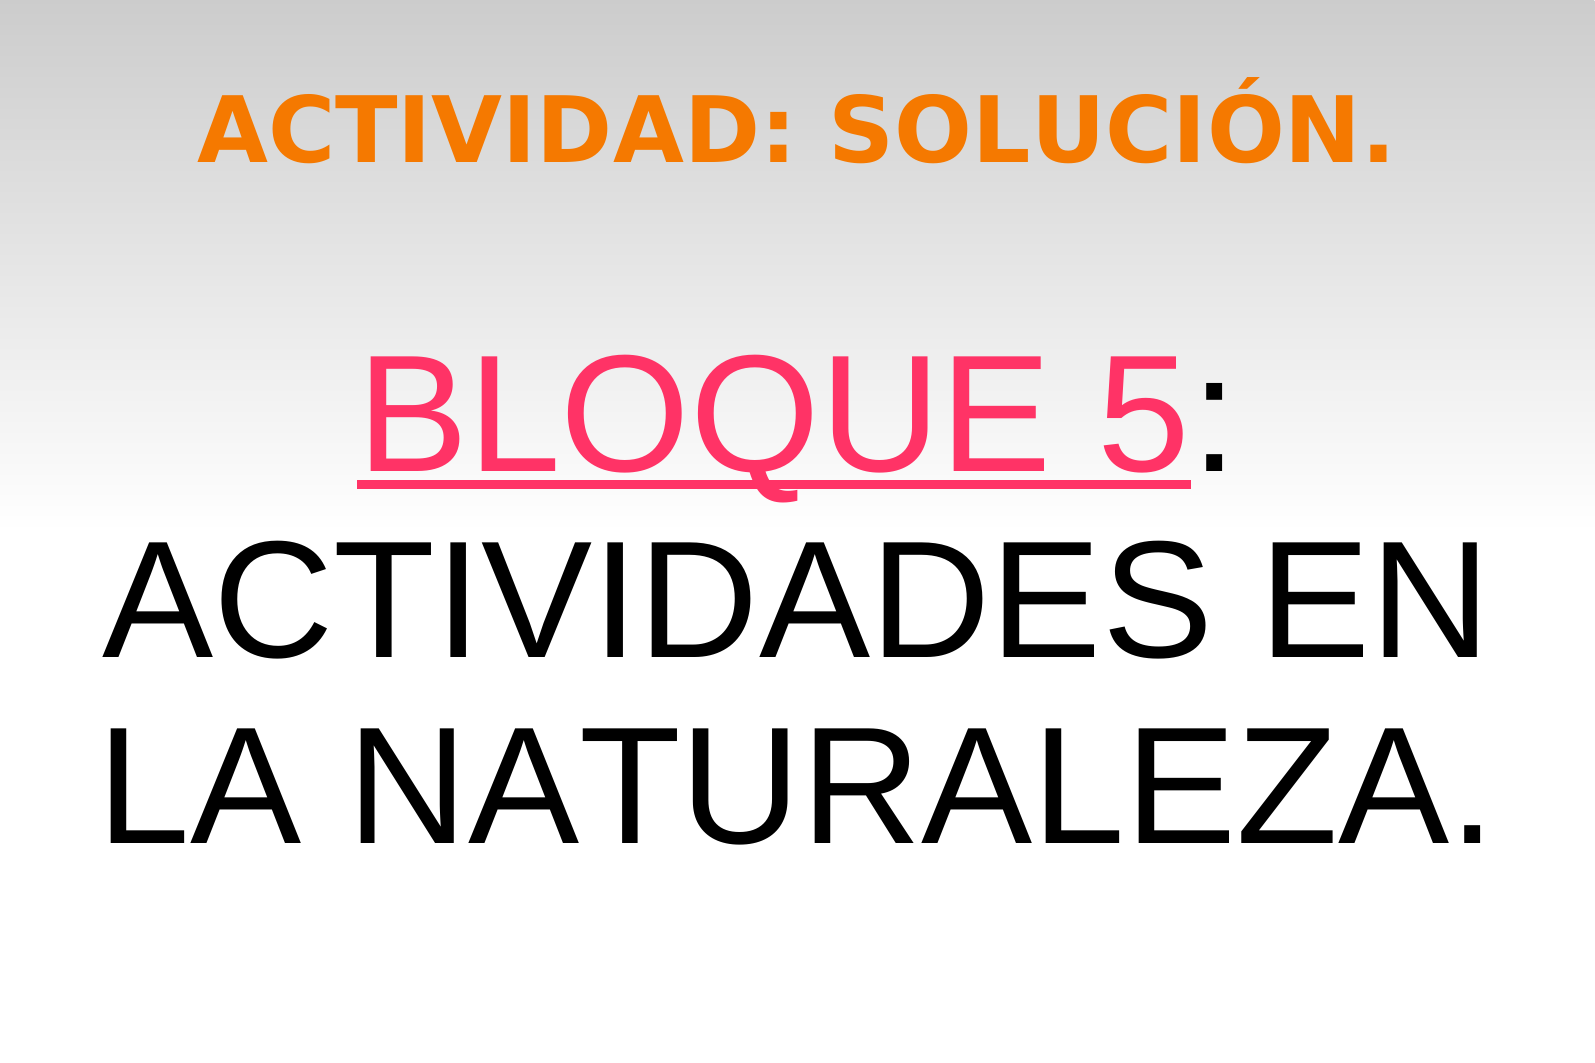

# ACTIVIDAD: SOLUCIÓN.
BLOQUE 5:
ACTIVIDADES EN LA NATURALEZA.